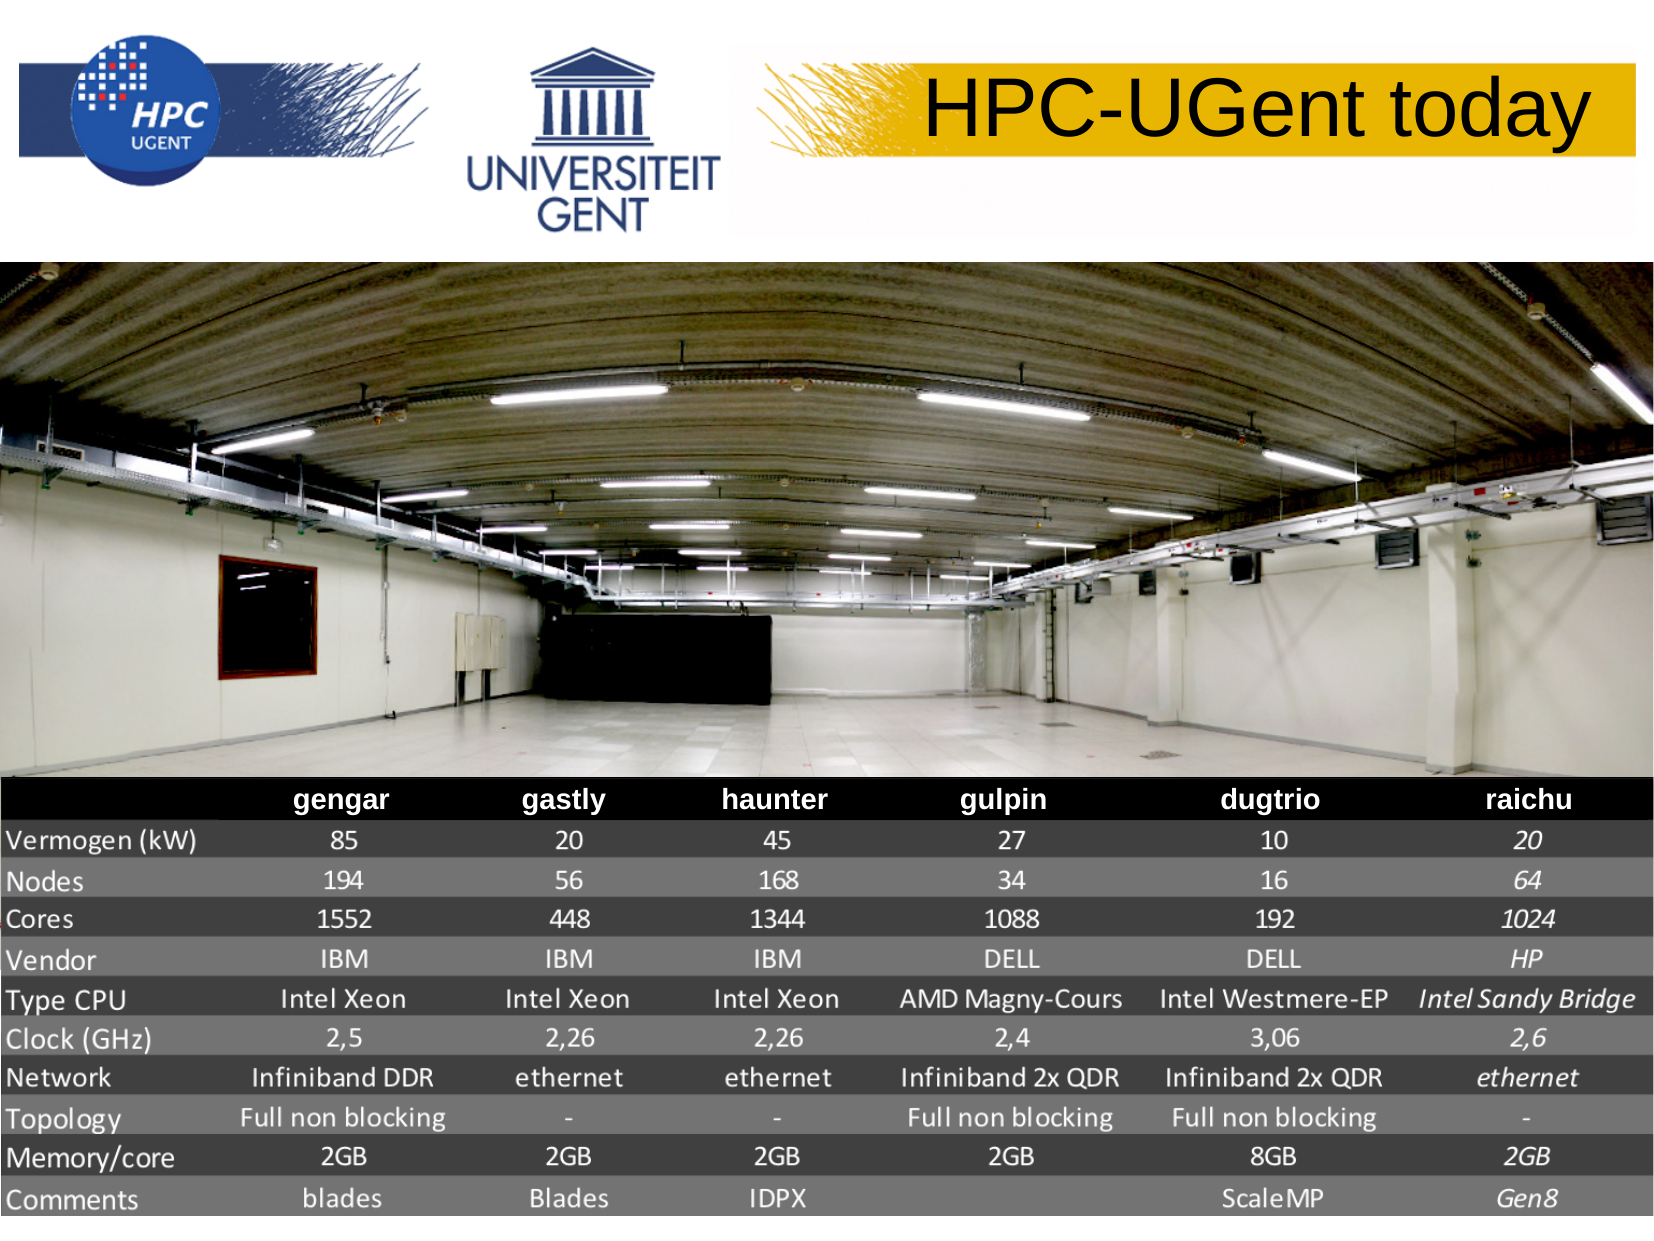

# HPC-UGent today
gengar gastly haunter gulpin dugtrio raichu
1